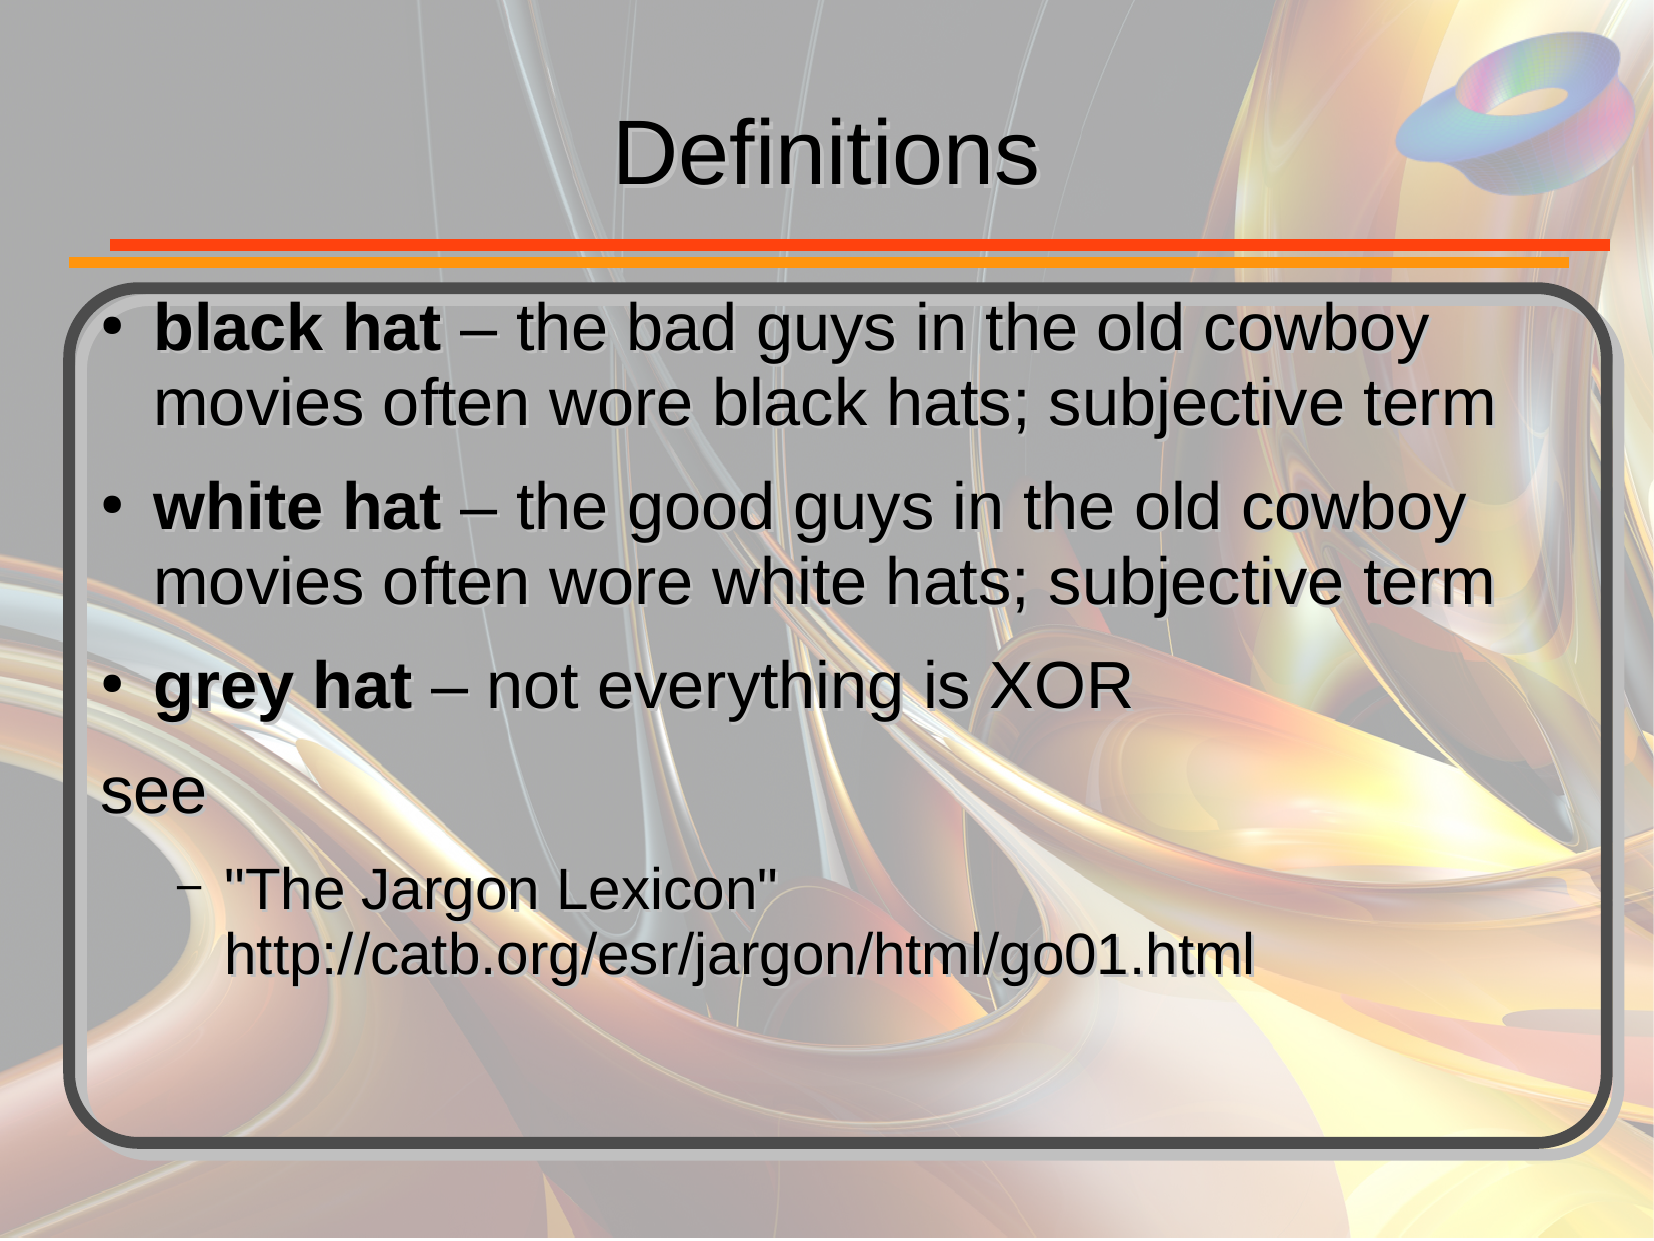

# Definitions
black hat – the bad guys in the old cowboy movies often wore black hats; subjective term
white hat – the good guys in the old cowboy movies often wore white hats; subjective term
grey hat – not everything is XOR
see
"The Jargon Lexicon"
http://catb.org/esr/jargon/html/go01.html